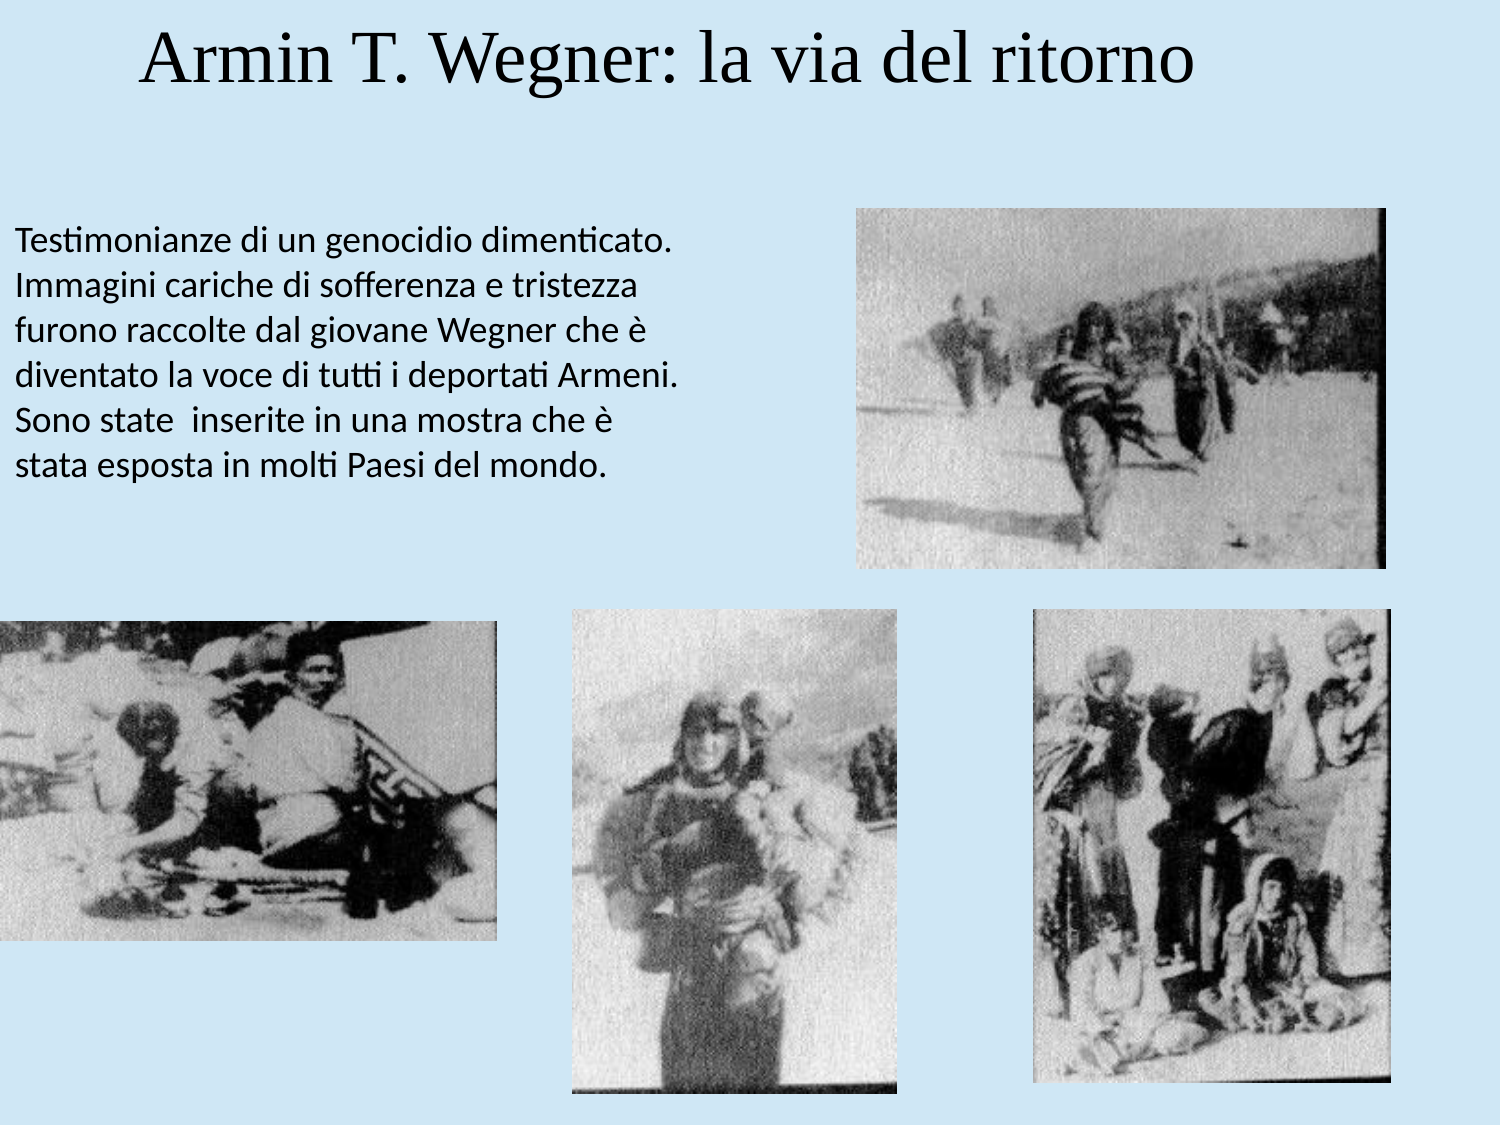

Armin T. Wegner: la via del ritorno
Testimonianze di un genocidio dimenticato. Immagini cariche di sofferenza e tristezza furono raccolte dal giovane Wegner che è diventato la voce di tutti i deportati Armeni.
Sono state inserite in una mostra che è stata esposta in molti Paesi del mondo.